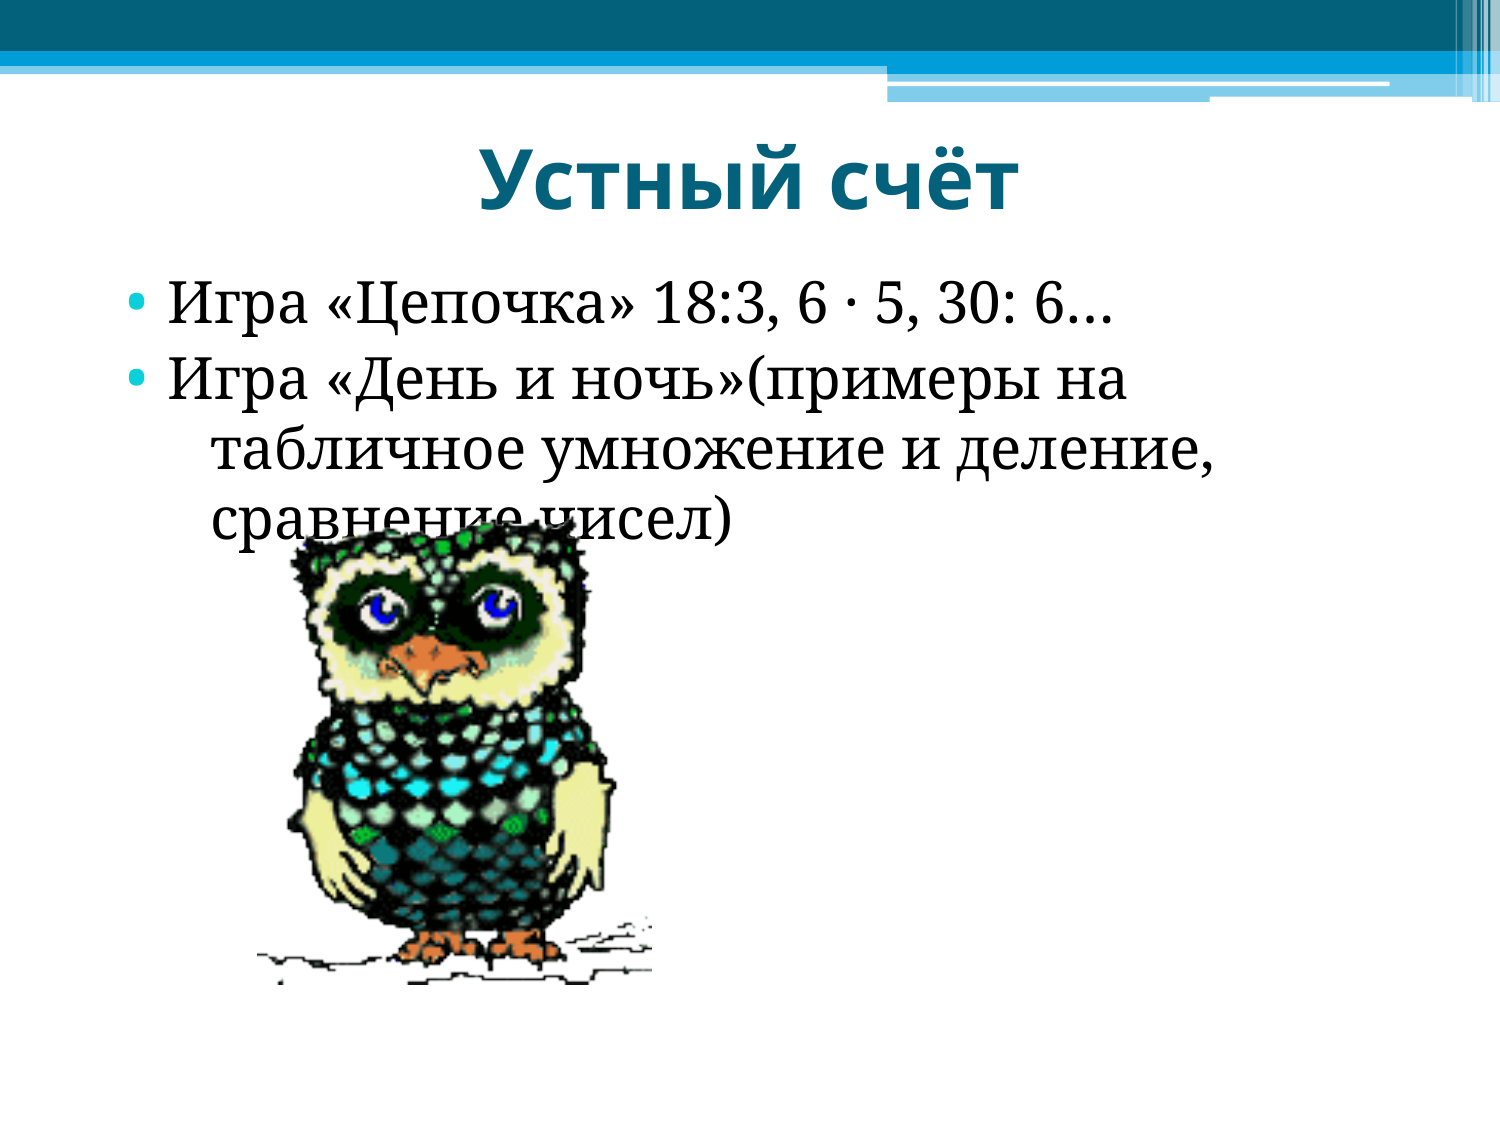

# Устный счёт
Игра «Цепочка» 18:3, 6 · 5, 30: 6…
Игра «День и ночь»(примеры на табличное умножение и деление, сравнение чисел)